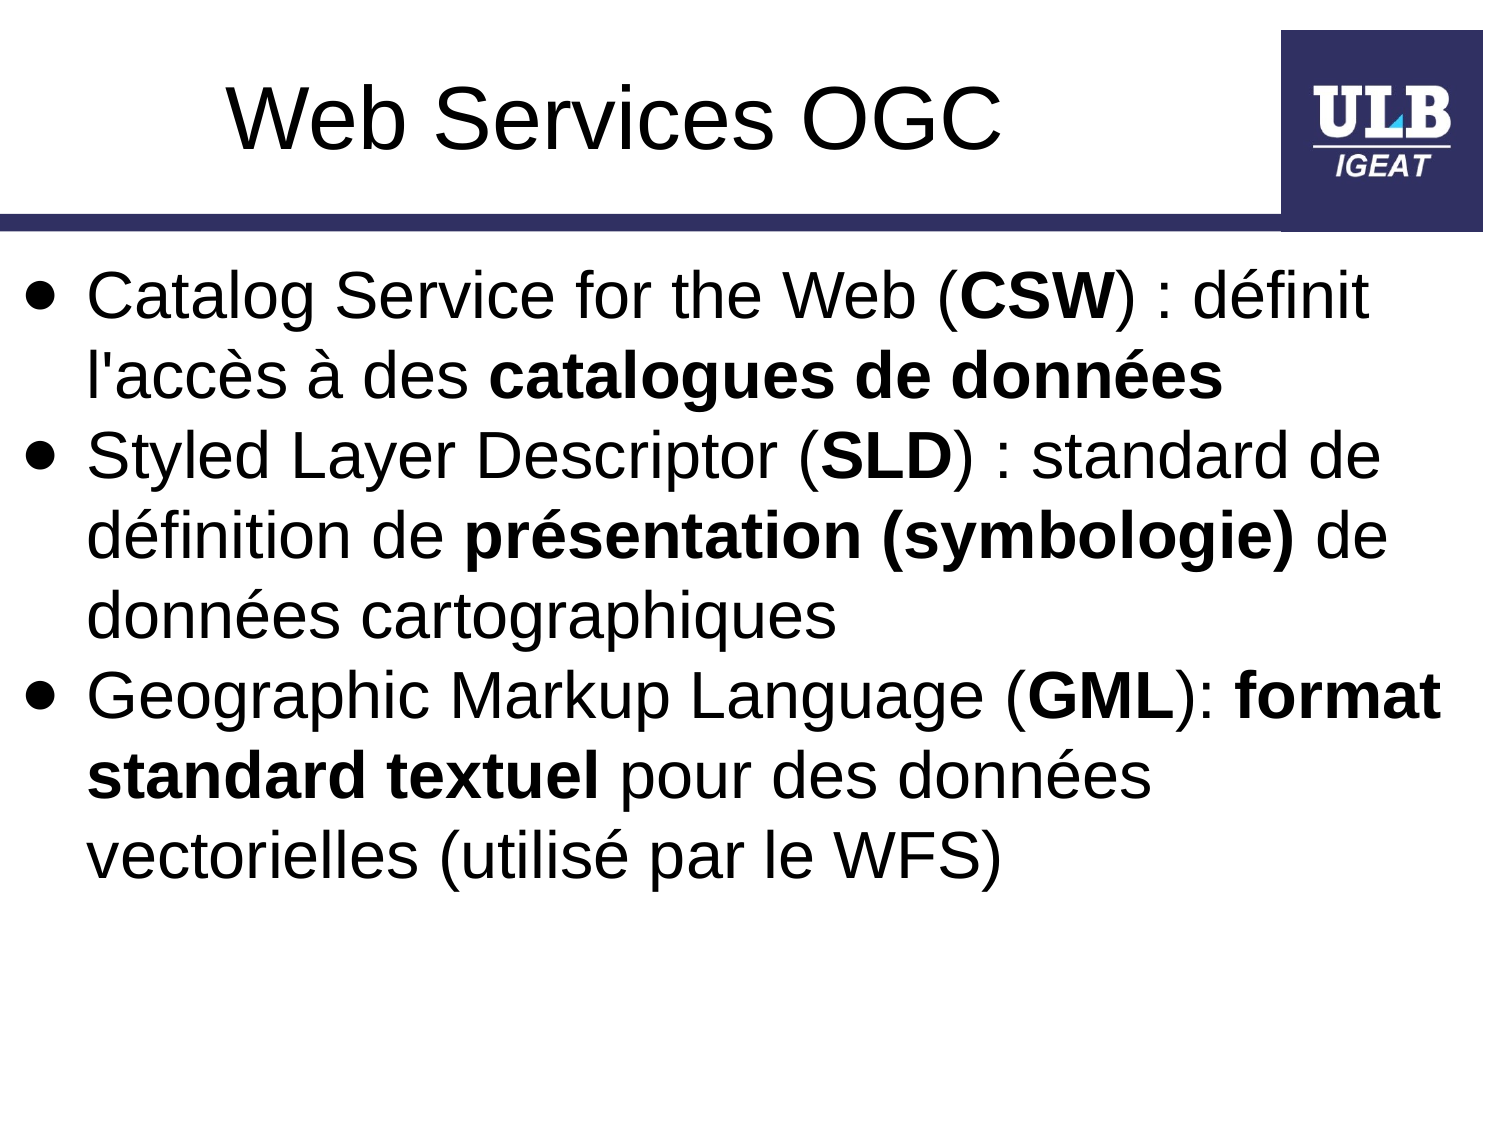

Web Services OGC
Catalog Service for the Web (CSW) : définit l'accès à des catalogues de données
Styled Layer Descriptor (SLD) : standard de définition de présentation (symbologie) de données cartographiques
Geographic Markup Language (GML): format standard textuel pour des données vectorielles (utilisé par le WFS)